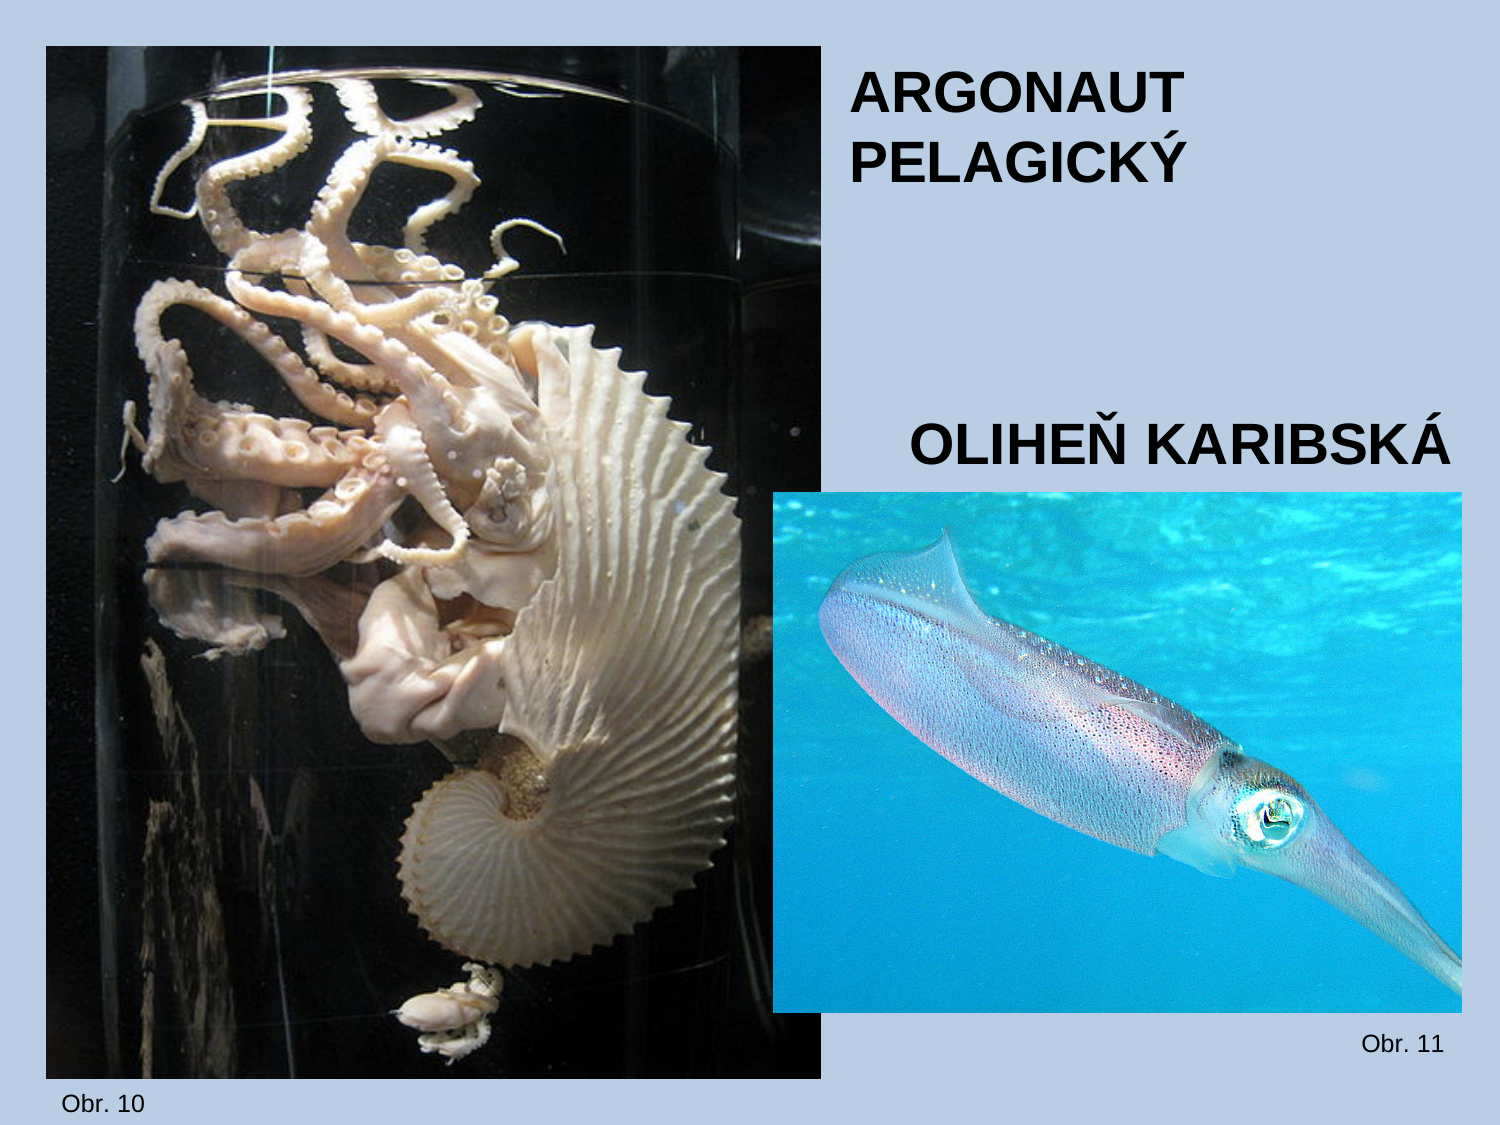

ARGONAUT
PELAGICKÝ
OLIHEŇ KARIBSKÁ
Obr. 11
Obr. 10